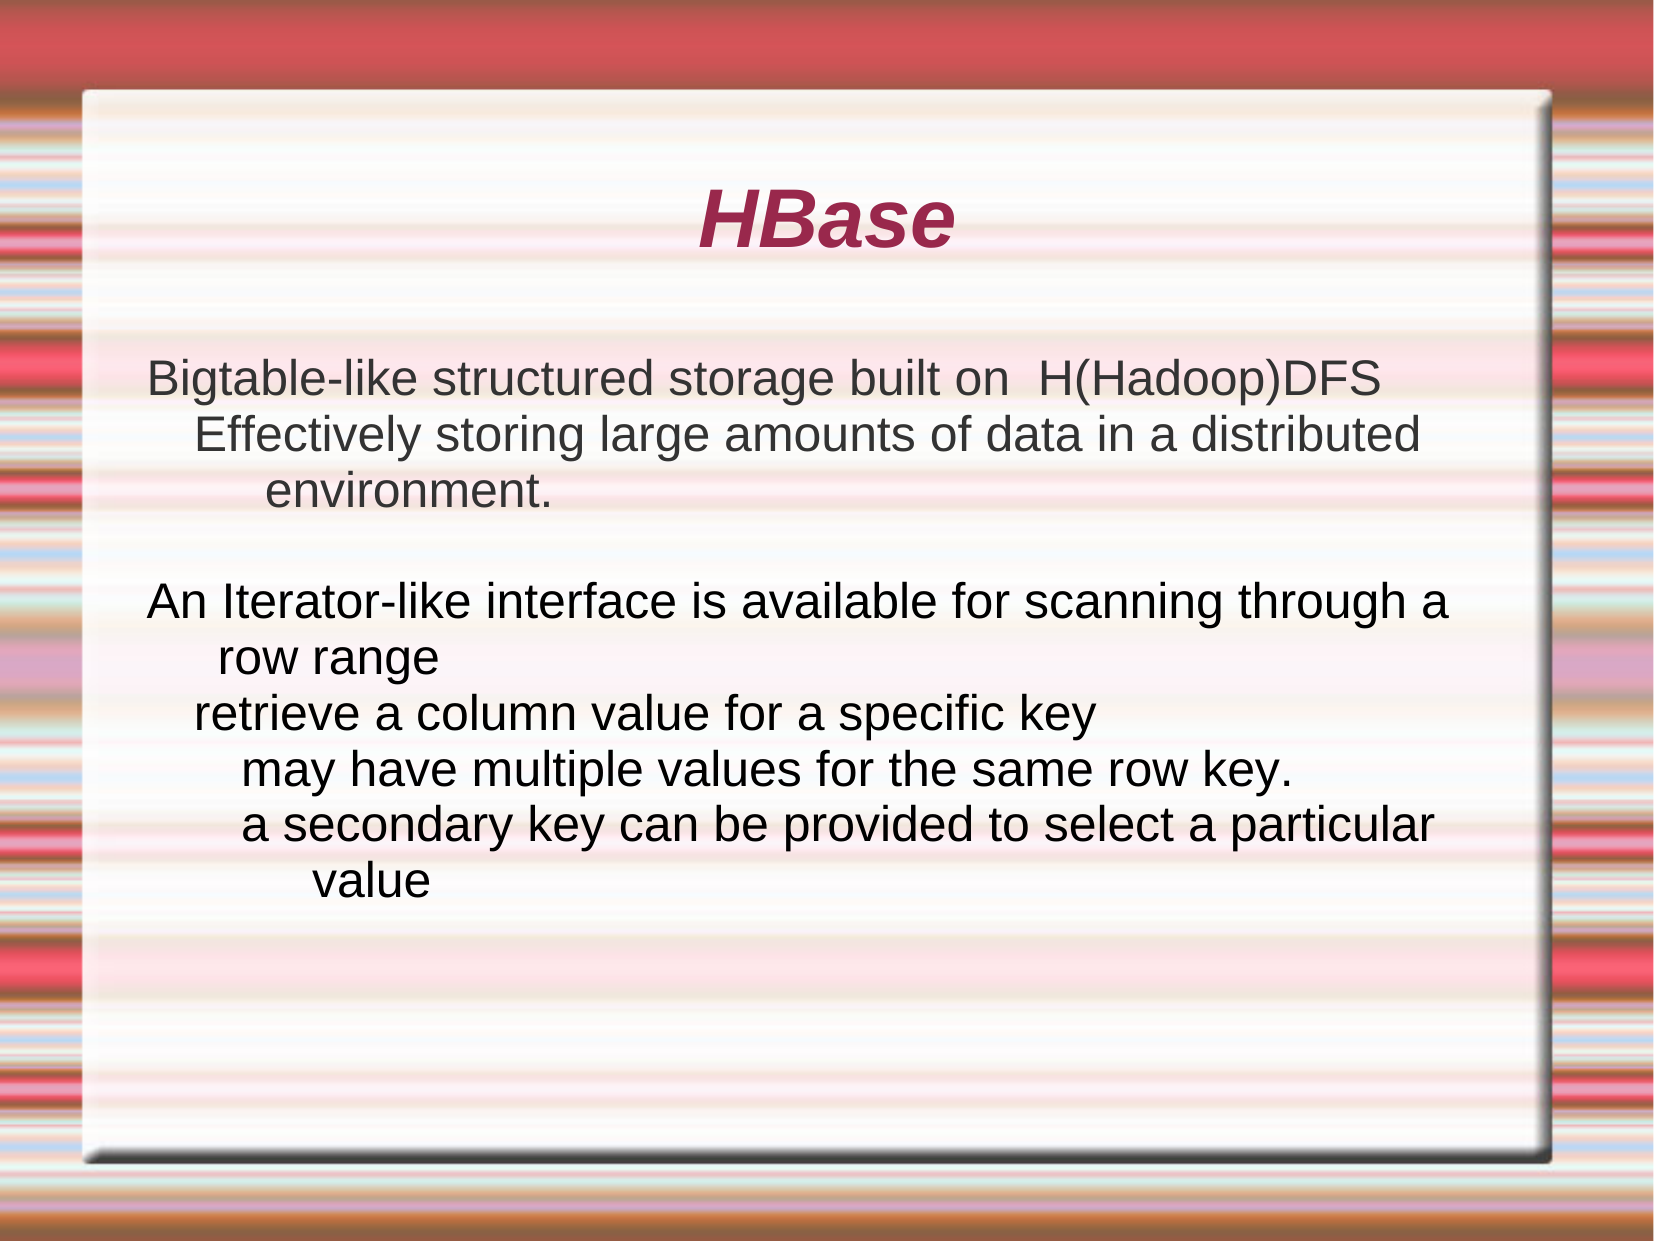

# HBase
Bigtable-like structured storage built on H(Hadoop)DFS
Effectively storing large amounts of data in a distributed environment.
An Iterator-like interface is available for scanning through a row range
retrieve a column value for a specific key
may have multiple values for the same row key.
a secondary key can be provided to select a particular value